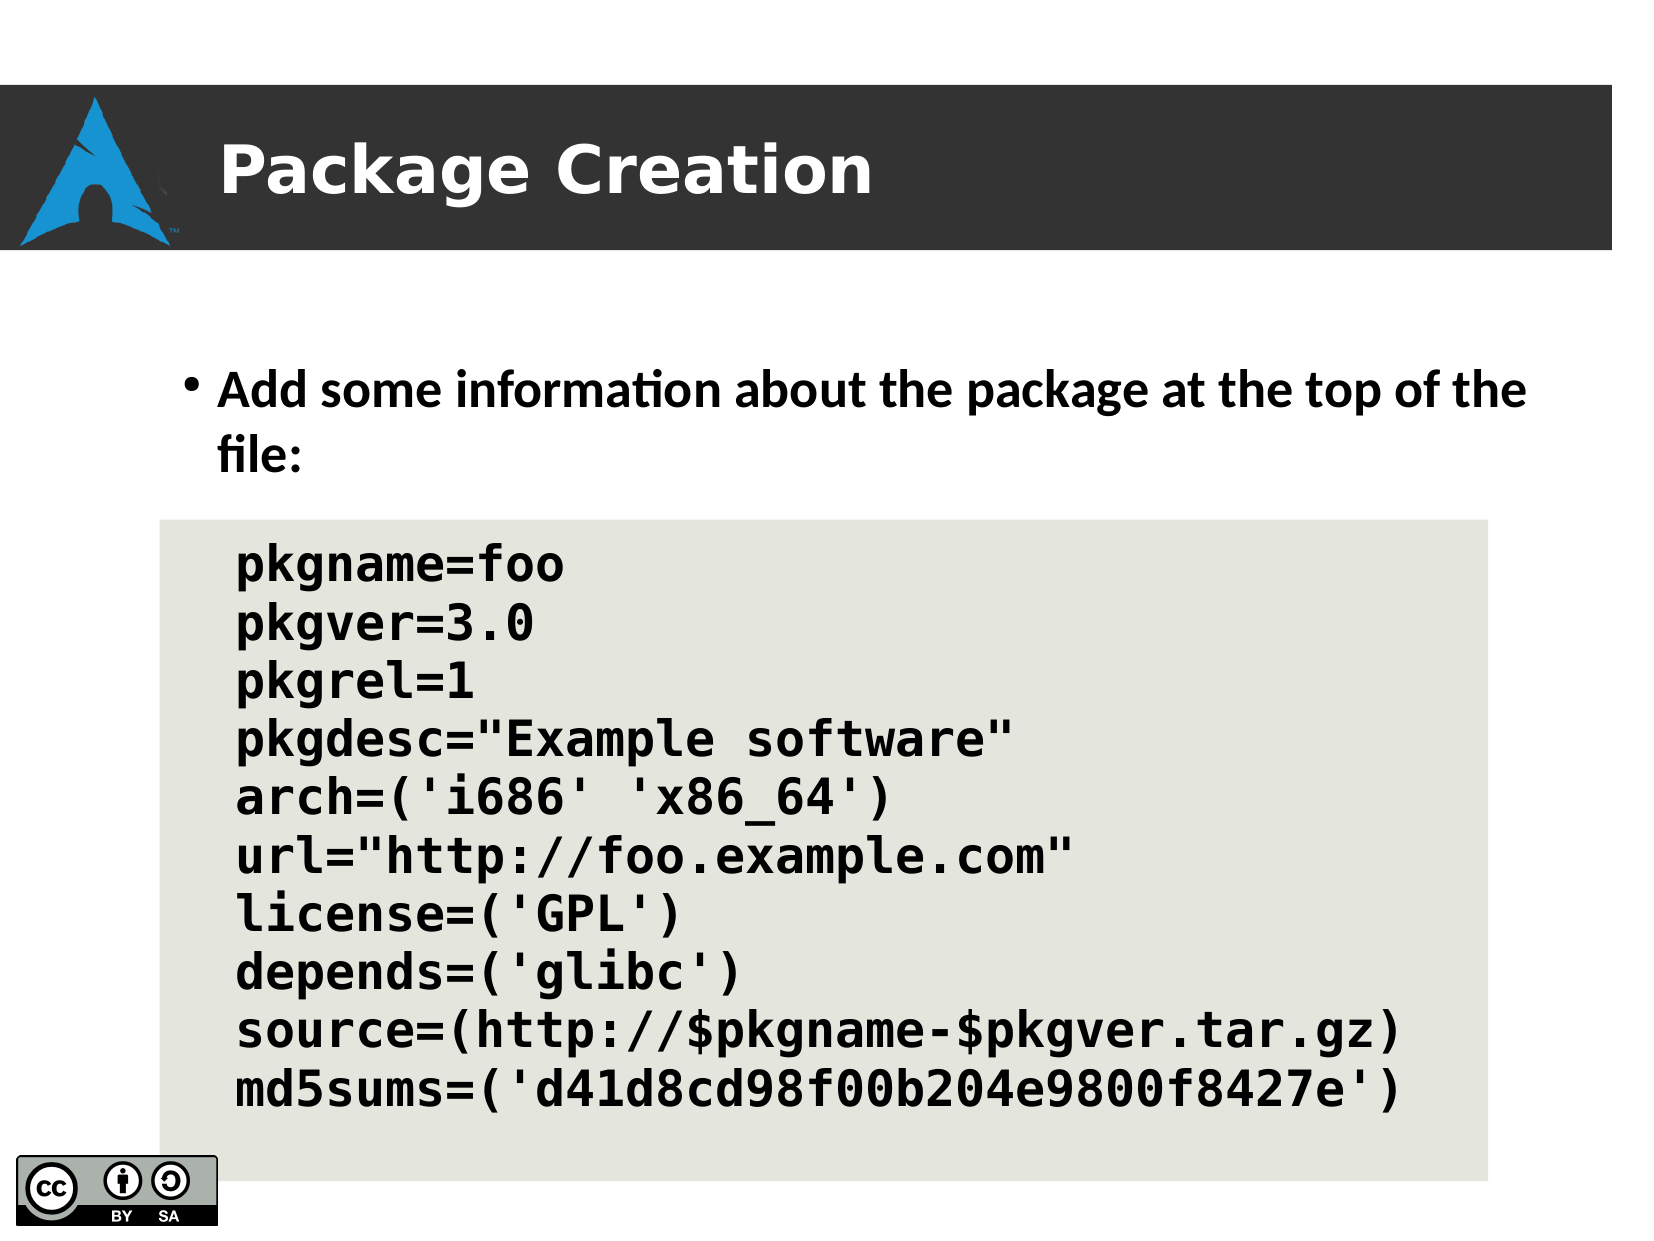

Package Creation
#
Add some information about the package at the top of the file:
pkgname=foo
pkgver=3.0
pkgrel=1
pkgdesc="Example software"
arch=('i686' 'x86_64')
url="http://foo.example.com"
license=('GPL')
depends=('glibc')
source=(http://$pkgname-$pkgver.tar.gz)
md5sums=('d41d8cd98f00b204e9800f8427e')